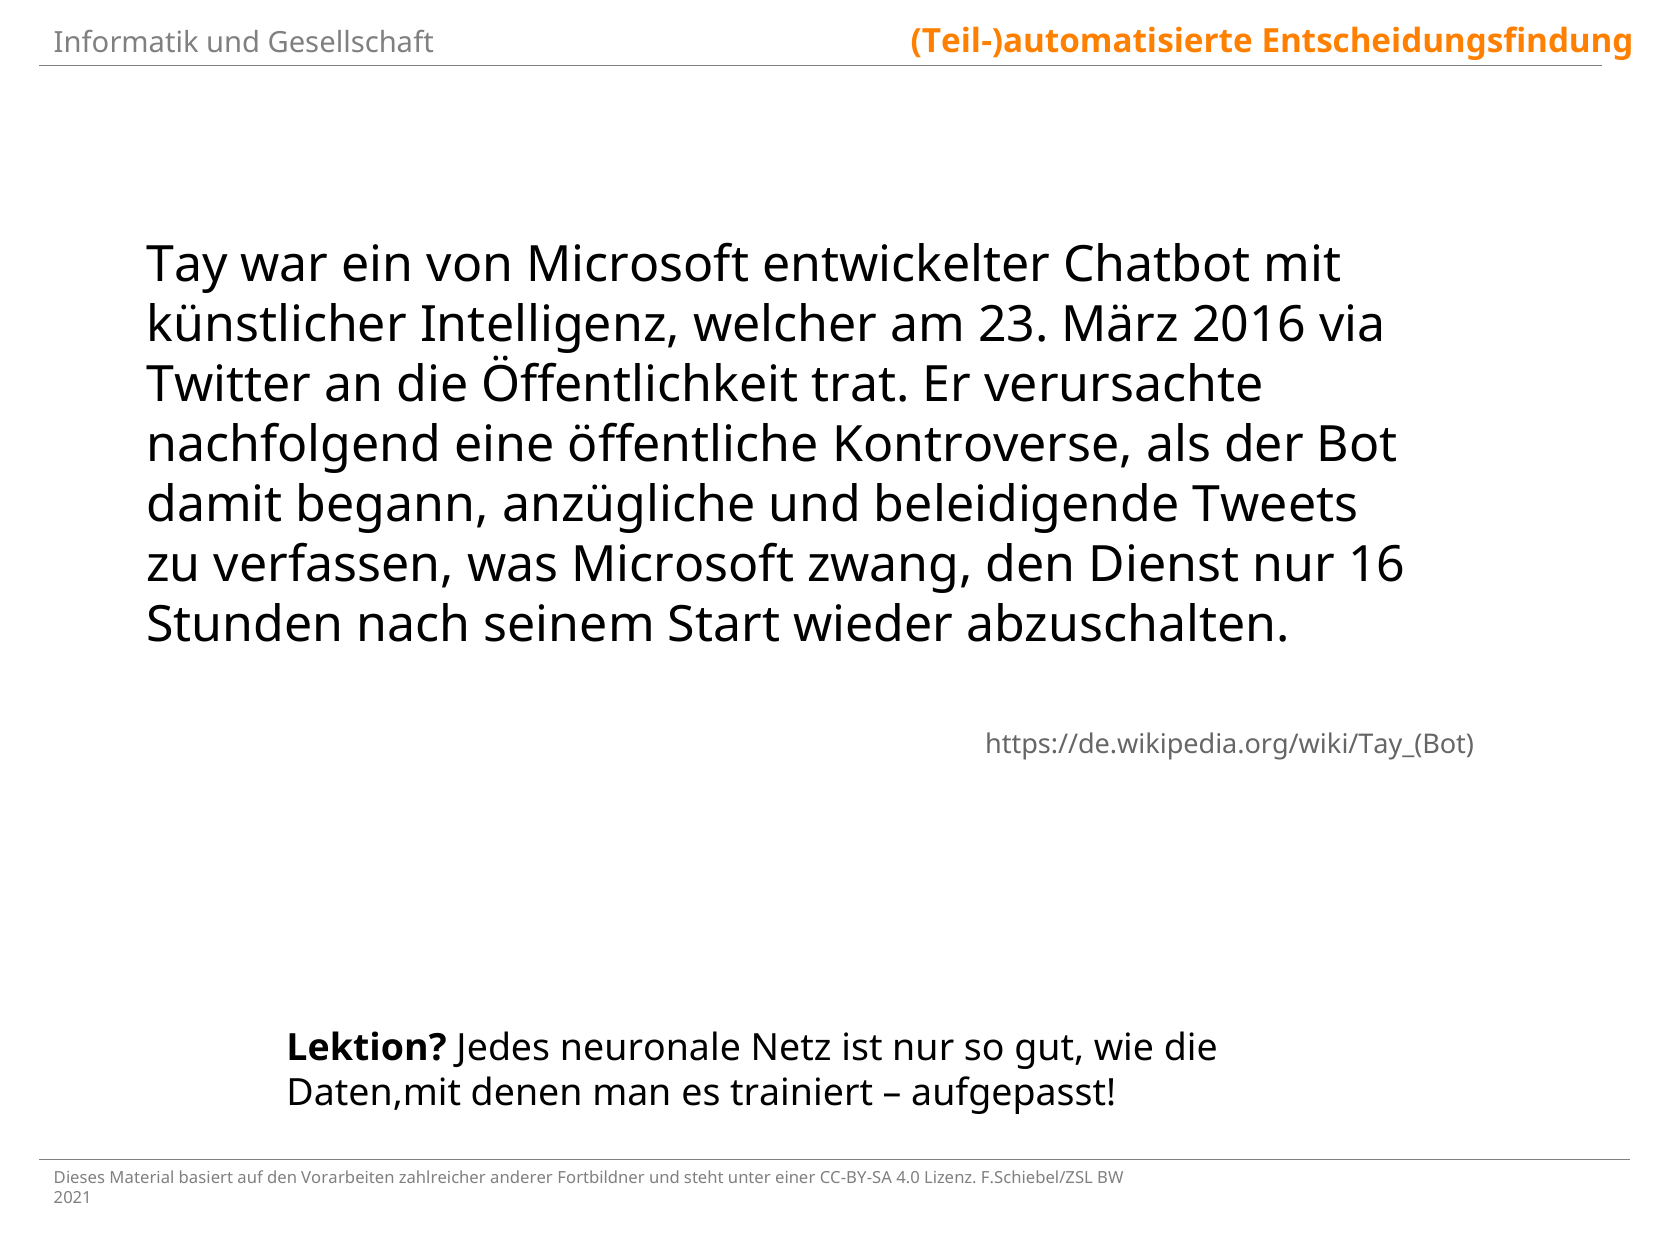

(Teil-)automatisierte Entscheidungsfindung
Informatik und Gesellschaft
Tay war ein von Microsoft entwickelter Chatbot mit künstlicher Intelligenz, welcher am 23. März 2016 via Twitter an die Öffentlichkeit trat. Er verursachte nachfolgend eine öffentliche Kontroverse, als der Bot damit begann, anzügliche und beleidigende Tweets zu verfassen, was Microsoft zwang, den Dienst nur 16 Stunden nach seinem Start wieder abzuschalten.
https://de.wikipedia.org/wiki/Tay_(Bot)
Lektion? Jedes neuronale Netz ist nur so gut, wie die Daten,mit denen man es trainiert – aufgepasst!